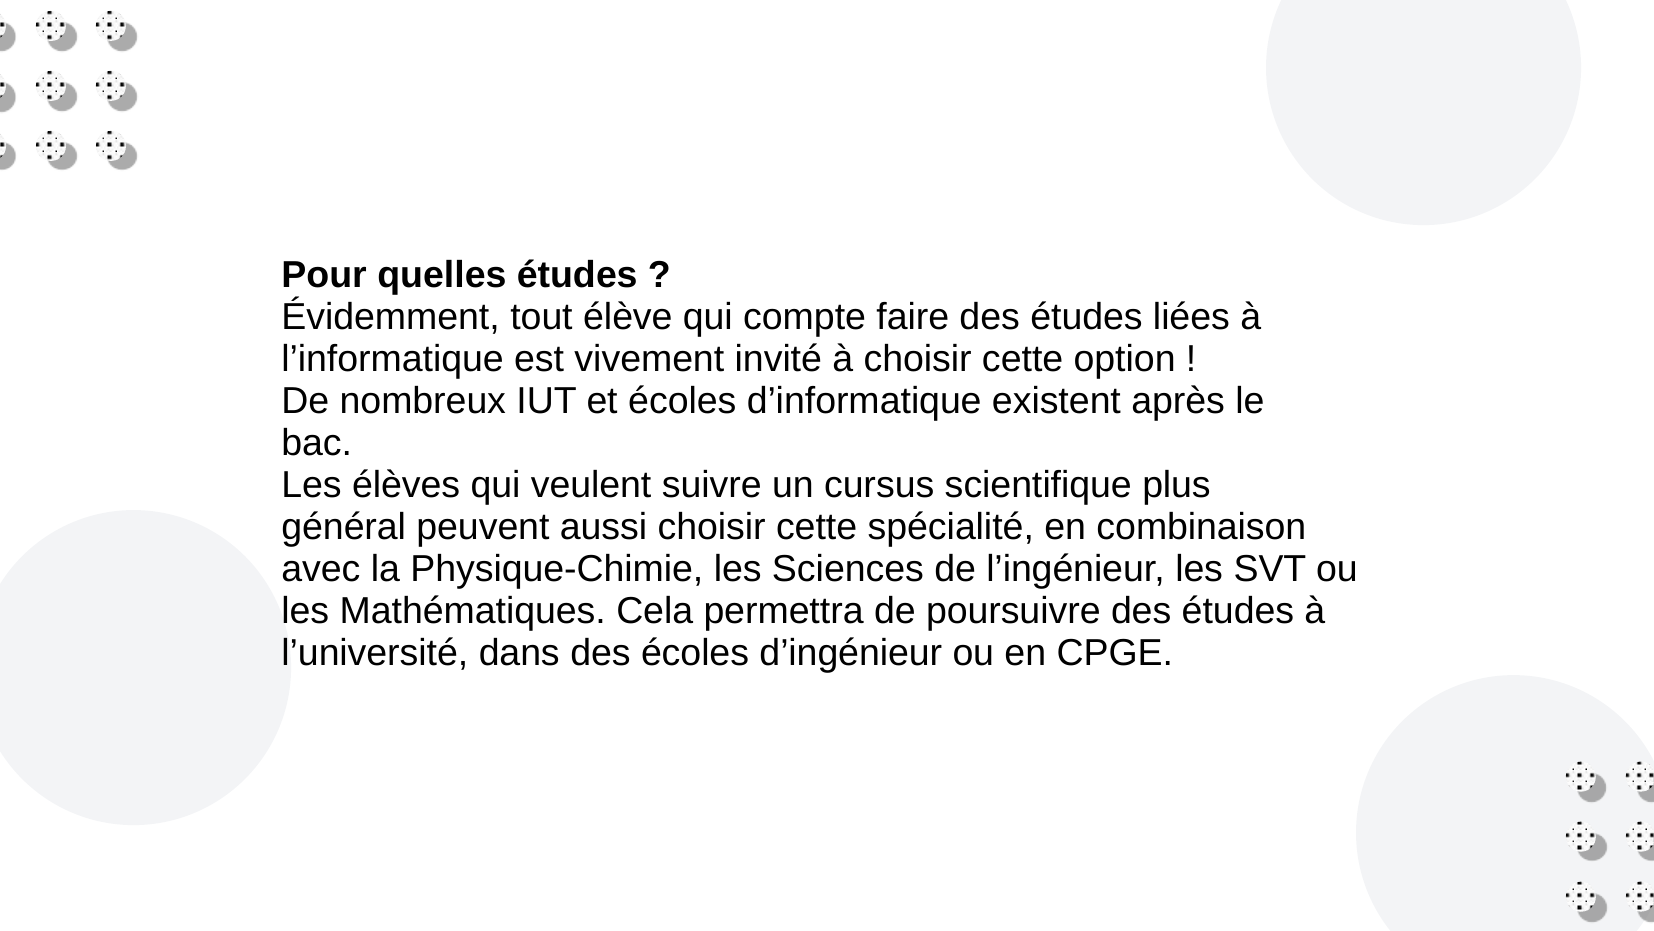

Pour quelles études ?
Évidemment, tout élève qui compte faire des études liées à
l’informatique est vivement invité à choisir cette option !
De nombreux IUT et écoles d’informatique existent après le
bac.
Les élèves qui veulent suivre un cursus scientifique plus
général peuvent aussi choisir cette spécialité, en combinaison
avec la Physique-Chimie, les Sciences de l’ingénieur, les SVT ou
les Mathématiques. Cela permettra de poursuivre des études à
l’université, dans des écoles d’ingénieur ou en CPGE.